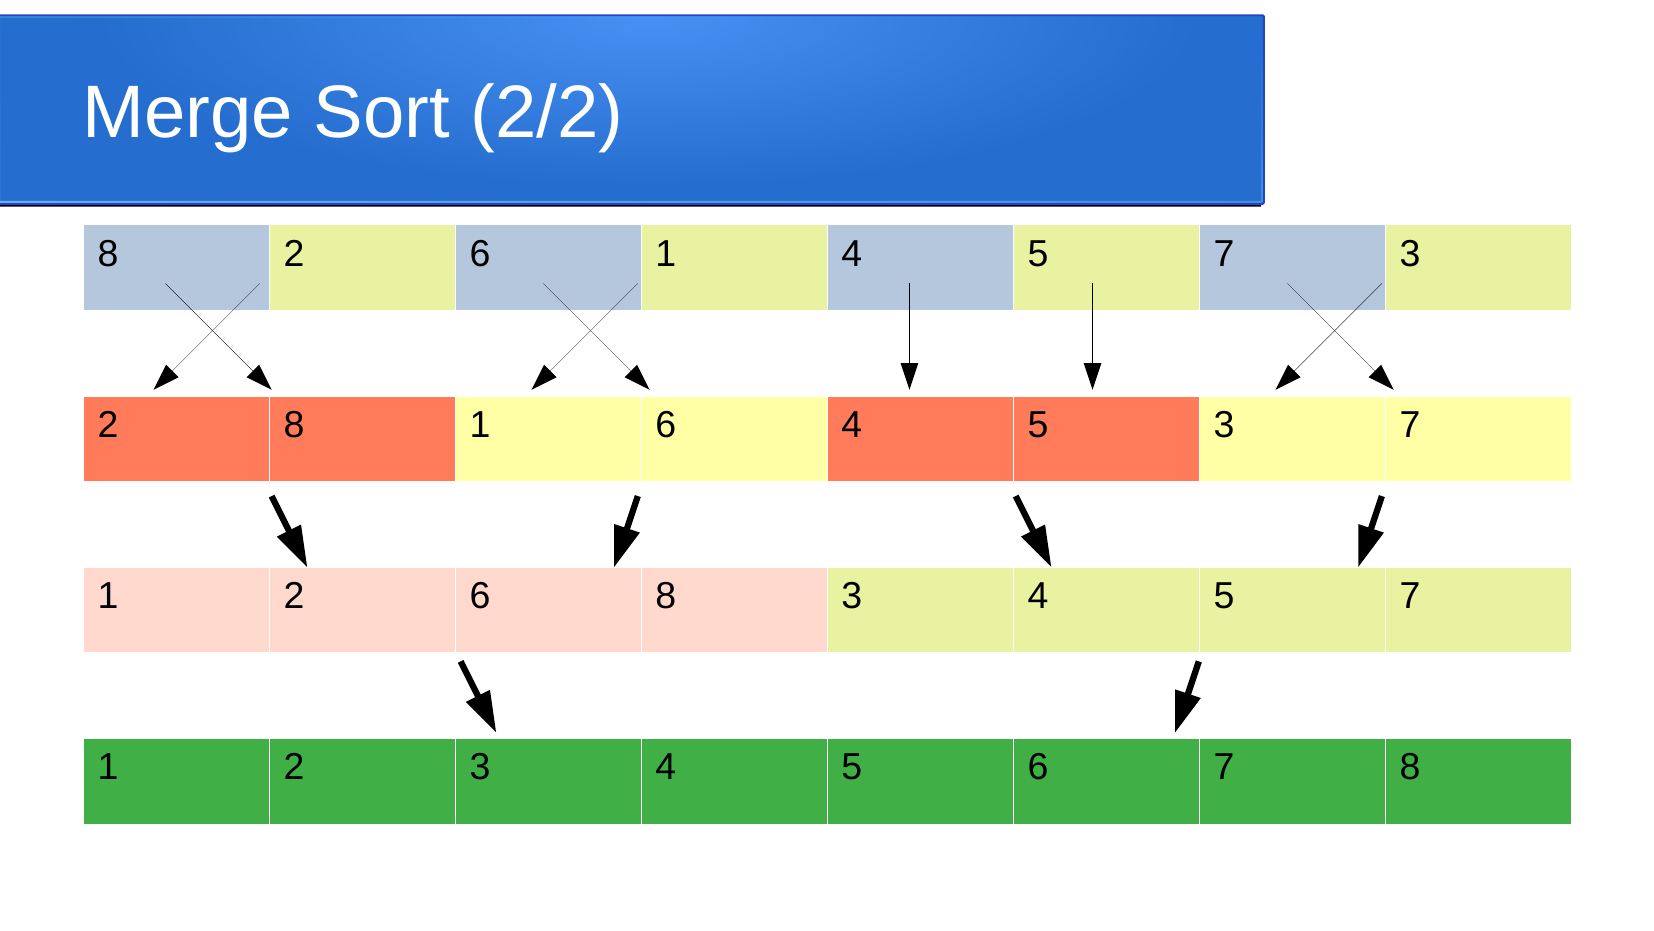

# Merge Sort (2/2)
| 8 | 2 | 6 | 1 | 4 | 5 | 7 | 3 |
| --- | --- | --- | --- | --- | --- | --- | --- |
| | | | | | | | |
| 2 | 8 | 1 | 6 | 4 | 5 | 3 | 7 |
| | | | | | | | |
| 1 | 2 | 6 | 8 | 3 | 4 | 5 | 7 |
| | | | | | | | |
| 1 | 2 | 3 | 4 | 5 | 6 | 7 | 8 |